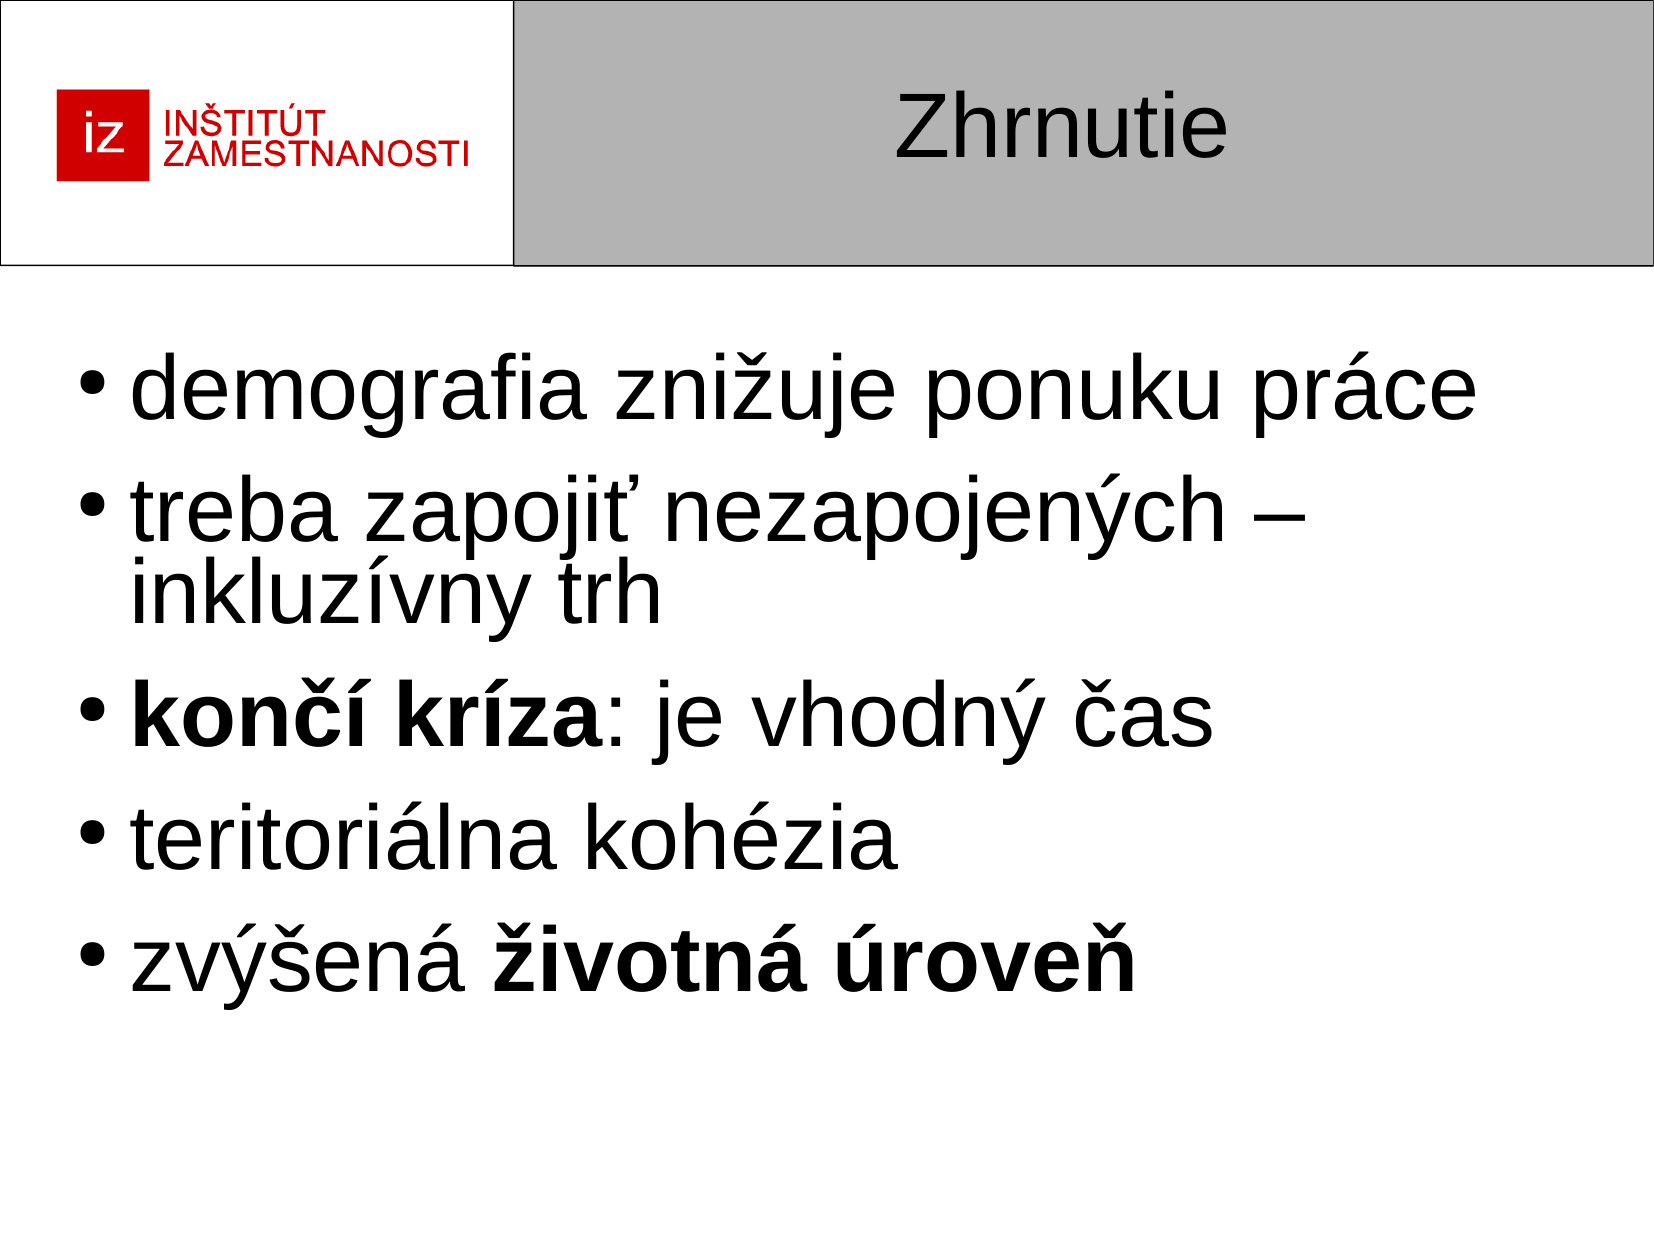

# Zhrnutie
demografia znižuje ponuku práce
treba zapojiť nezapojených – inkluzívny trh
končí kríza: je vhodný čas
teritoriálna kohézia
zvýšená životná úroveň